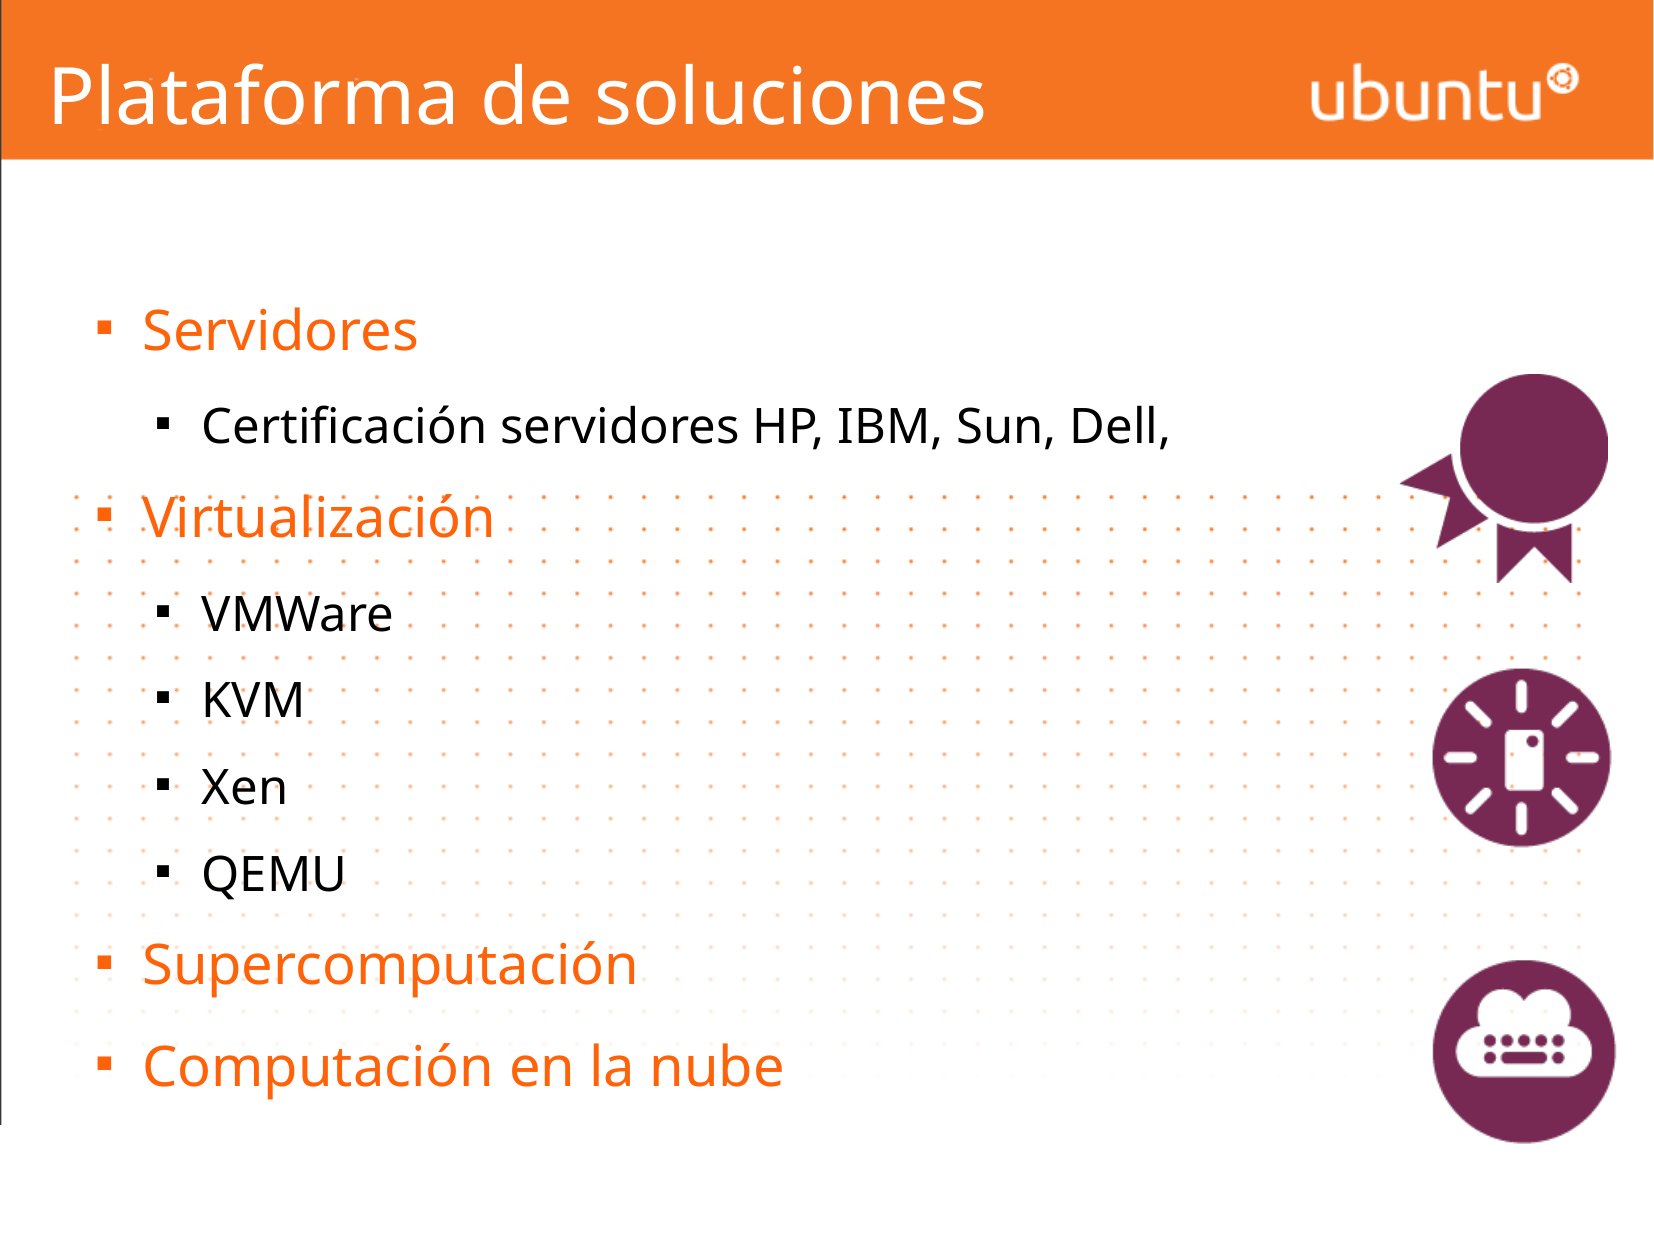

# Plataforma de soluciones
Servidores
Certificación servidores HP, IBM, Sun, Dell,
Virtualización
VMWare
KVM
Xen
QEMU
Supercomputación
Computación en la nube